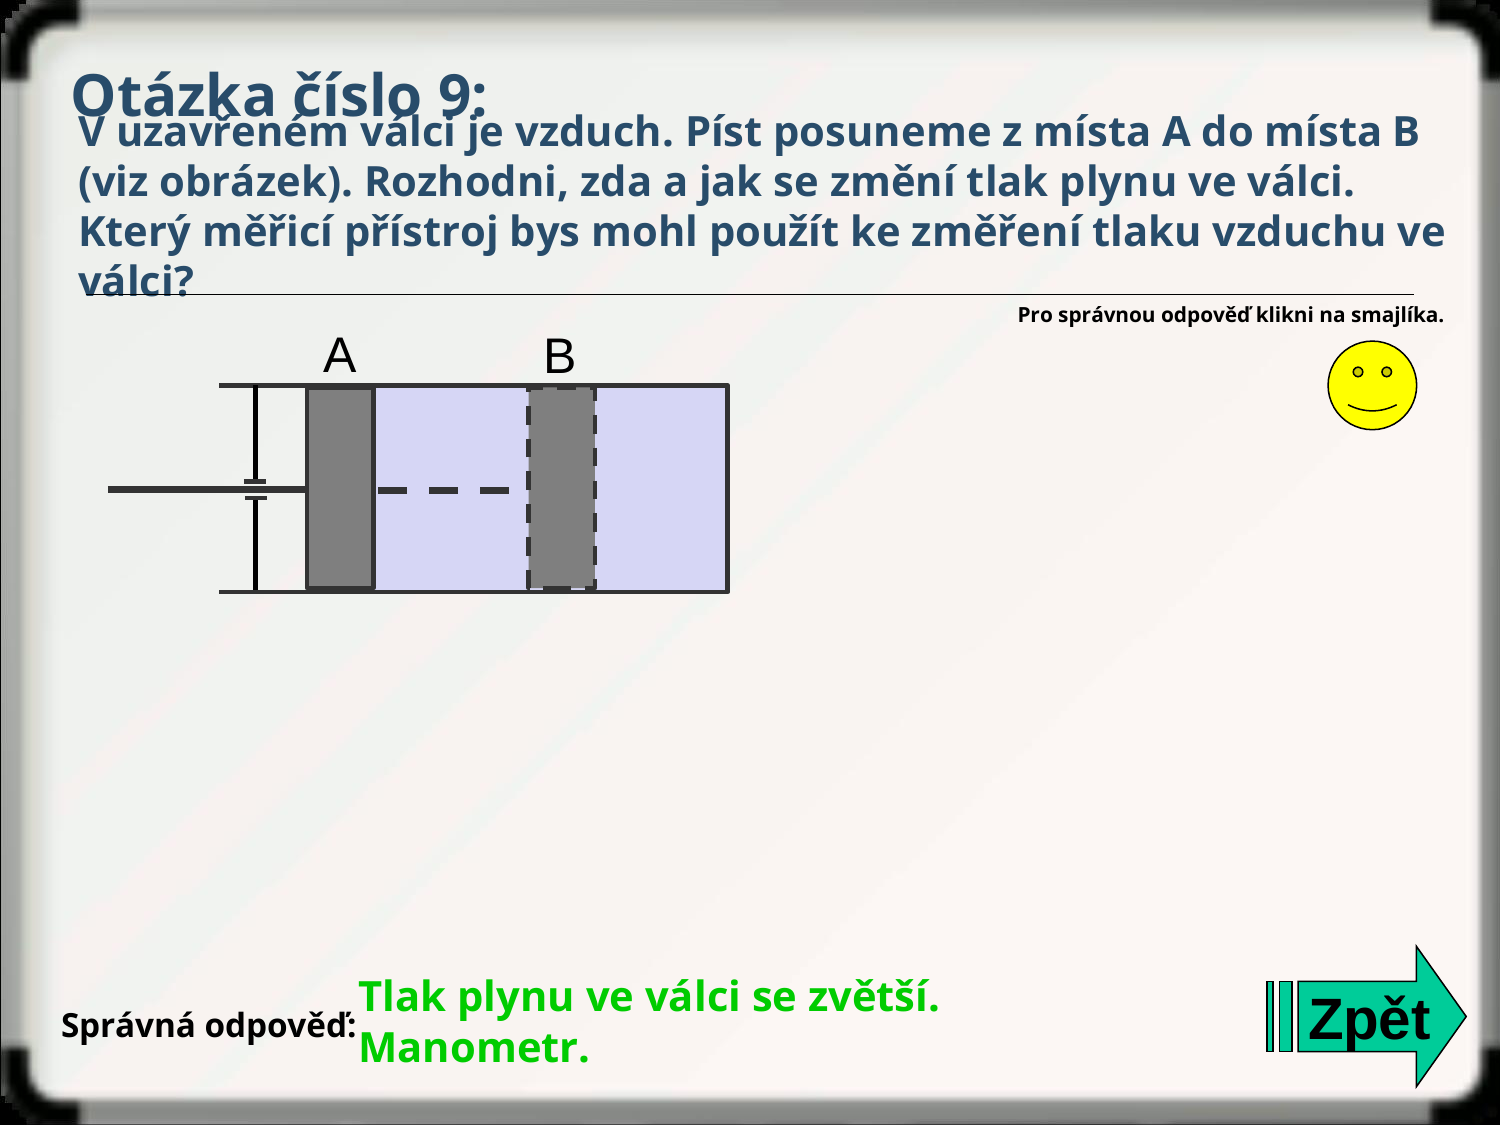

Otázka číslo 9:
V uzavřeném válci je vzduch. Píst posuneme z místa A do místa B (viz obrázek). Rozhodni, zda a jak se změní tlak plynu ve válci. Který měřicí přístroj bys mohl použít ke změření tlaku vzduchu ve válci?
Pro správnou odpověď klikni na smajlíka.
A
B
Tlak plynu ve válci se zvětší. Manometr.
Zpět
Správná odpověď: